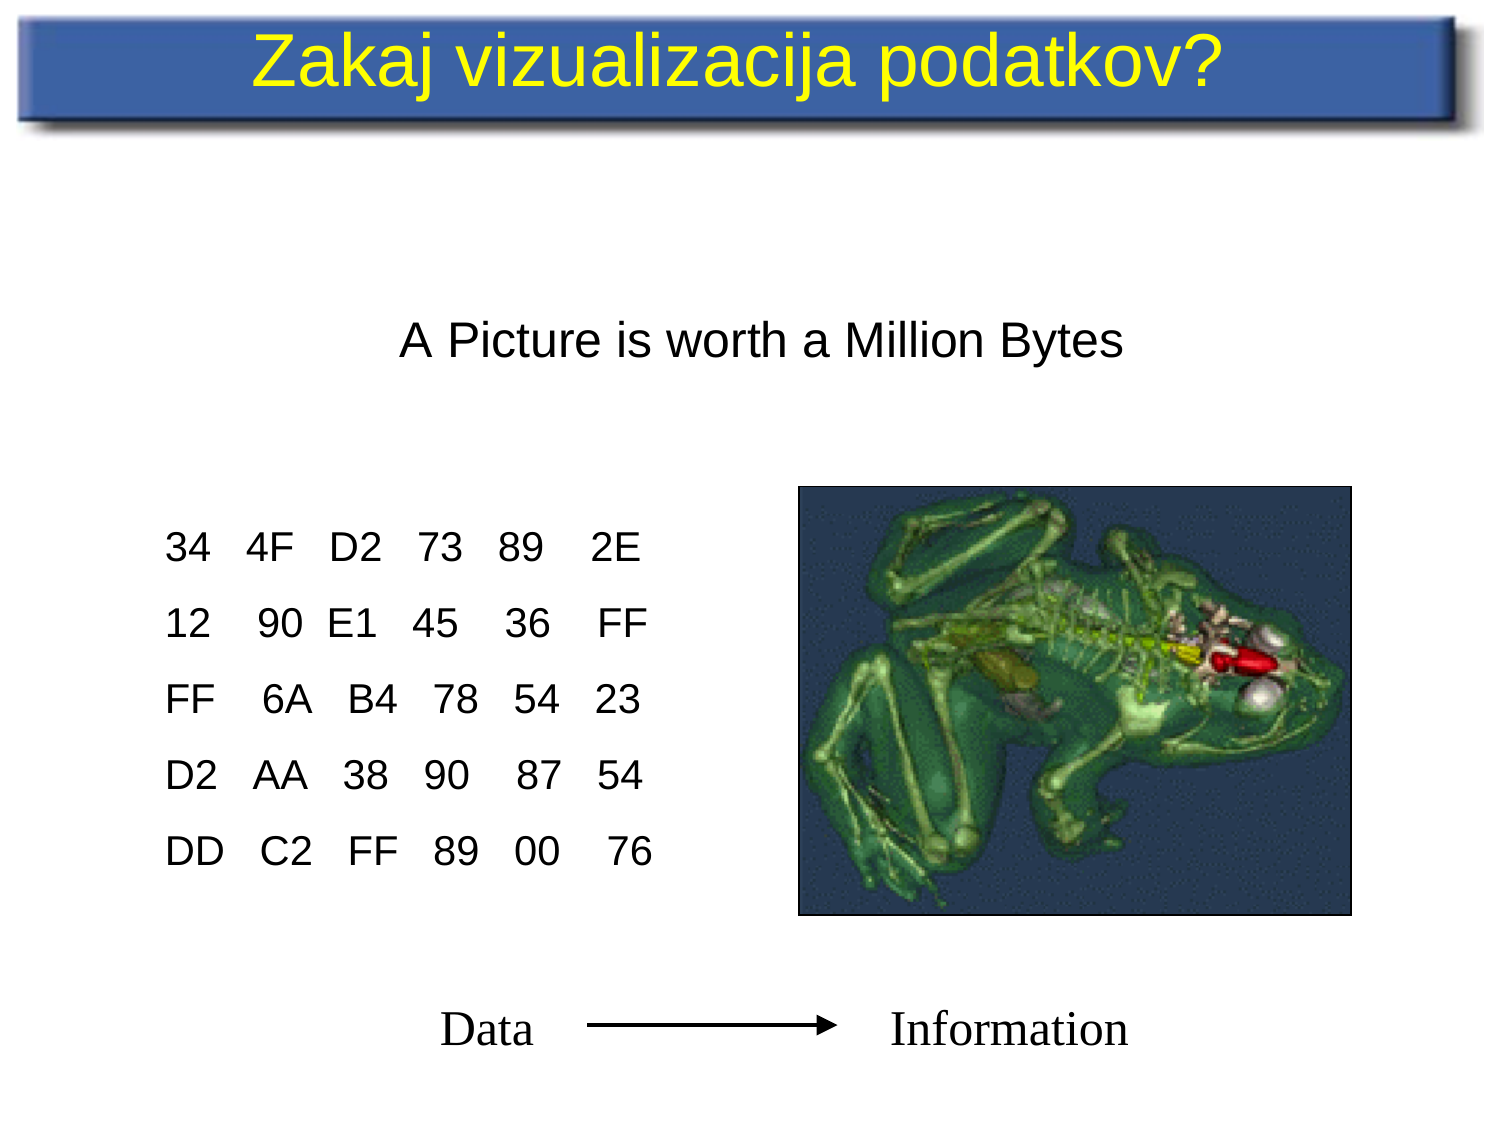

# Zakaj vizualizacija podatkov?
A Picture is worth a Million Bytes
34 4F D2 73 89 2E
12 90 E1 45 36 FF
FF 6A B4 78 54 23
D2 AA 38 90 87 54
DD C2 FF 89 00 76
Data
Information